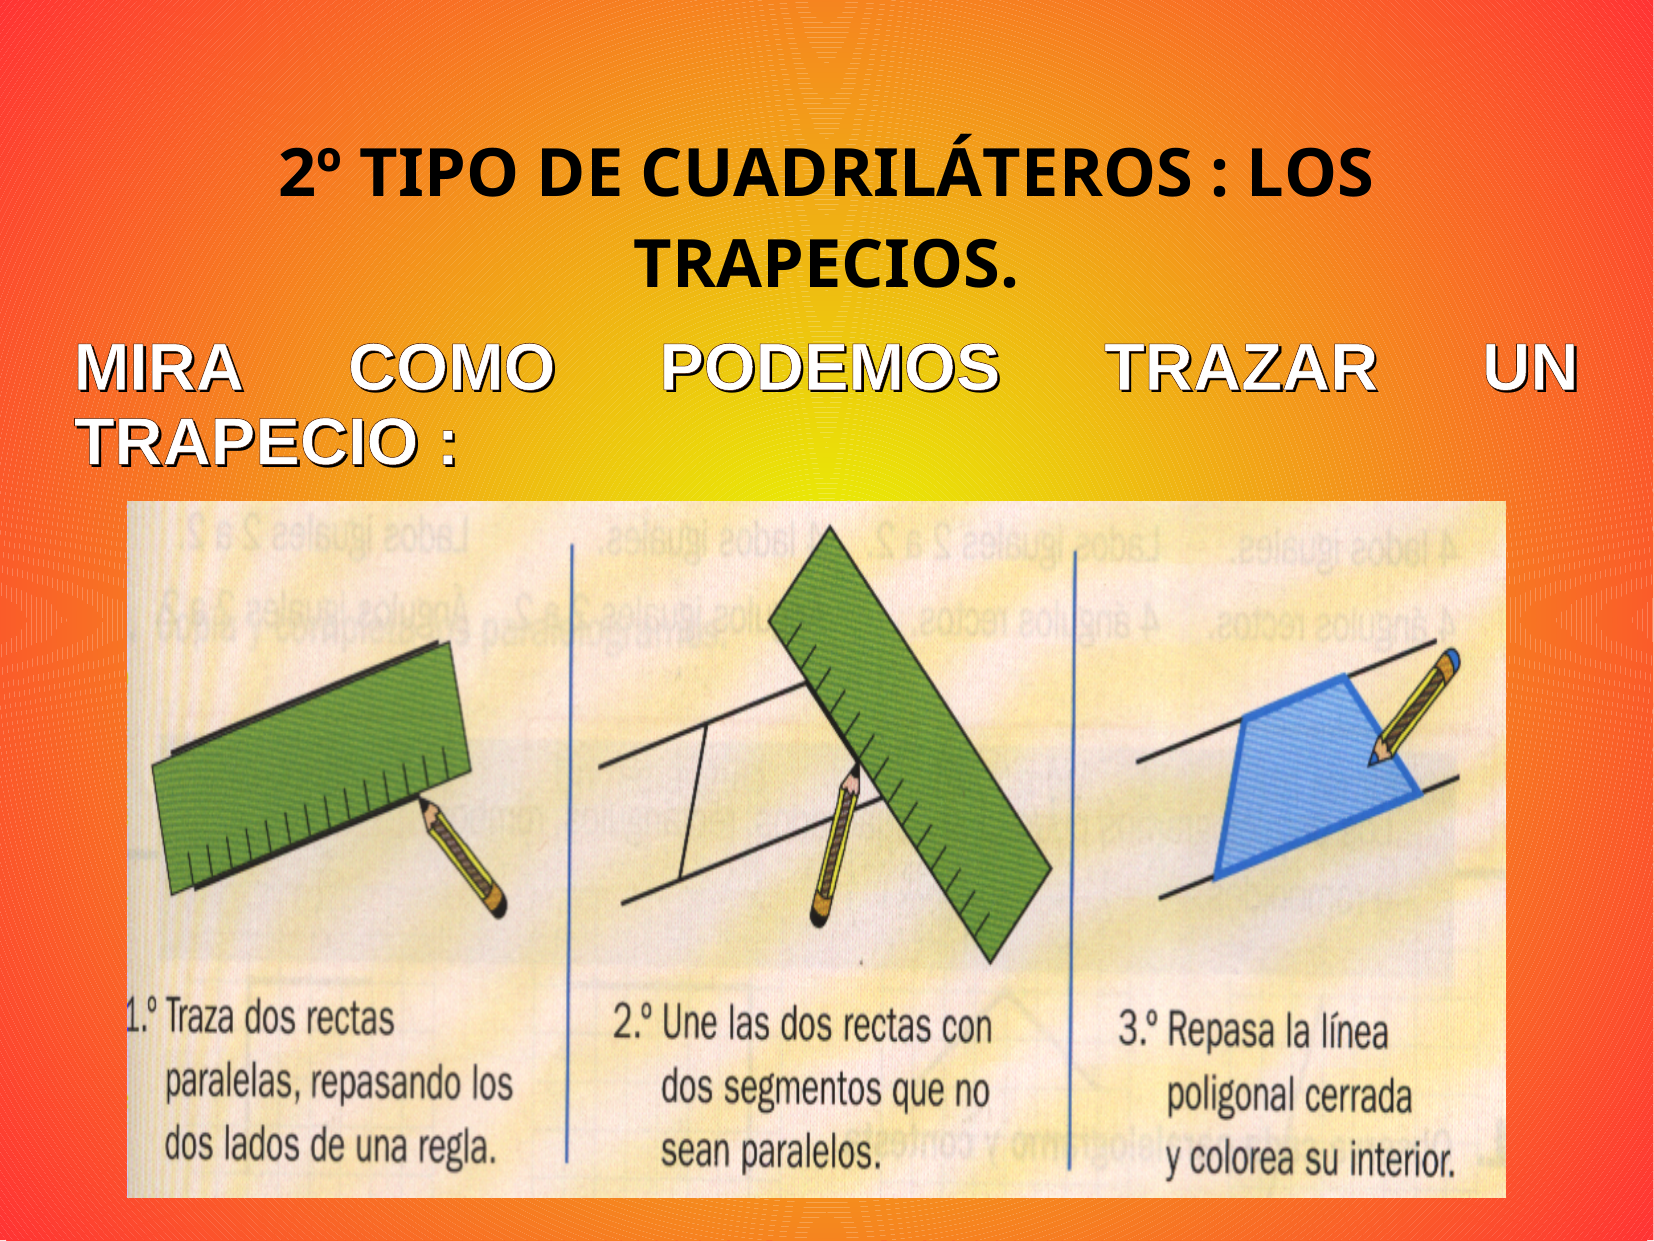

2º TIPO DE CUADRILÁTEROS : LOS TRAPECIOS.
MIRA COMO PODEMOS TRAZAR UN TRAPECIO :